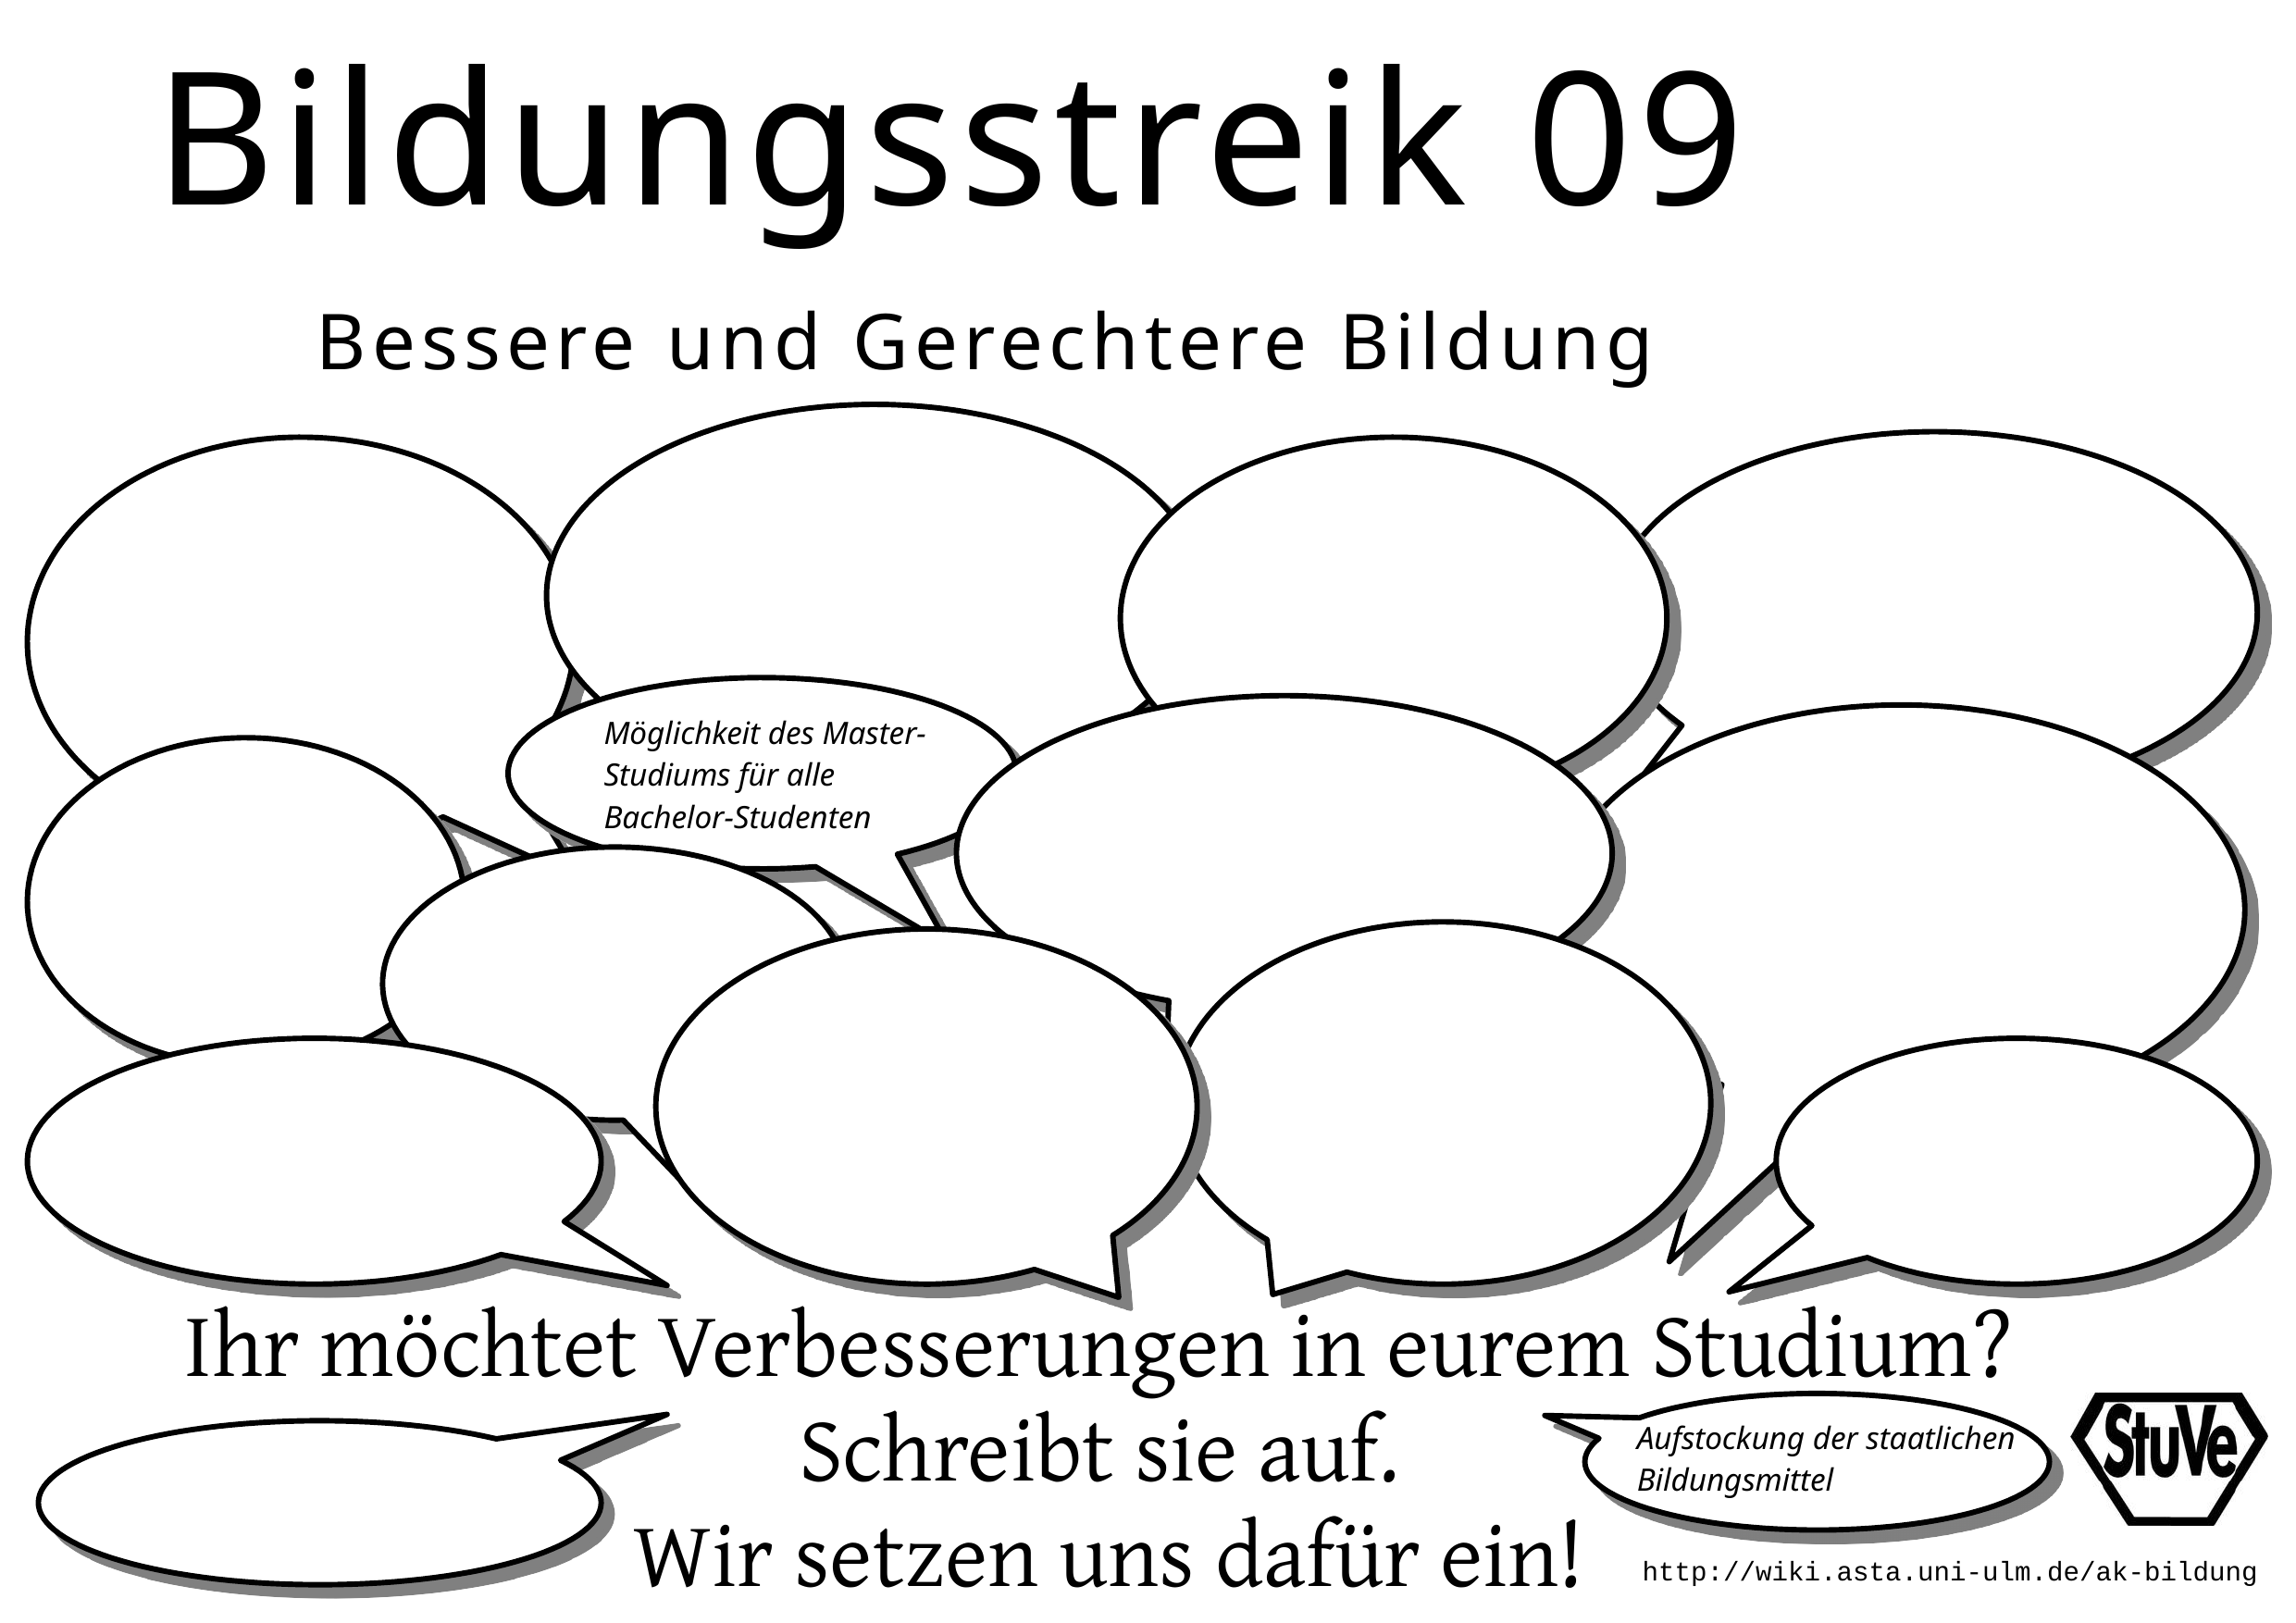

Bildungsstreik 09
Bessere und Gerechtere Bildung
Möglichkeit des Master-Studiums für alle Bachelor-Studenten
Ihr möchtet Verbesserungen in eurem Studium?
Schreibt sie auf.
Wir setzen uns dafür ein!
Aufstockung der staatlichen Bildungsmittel
http://wiki.asta.uni-ulm.de/ak-bildung